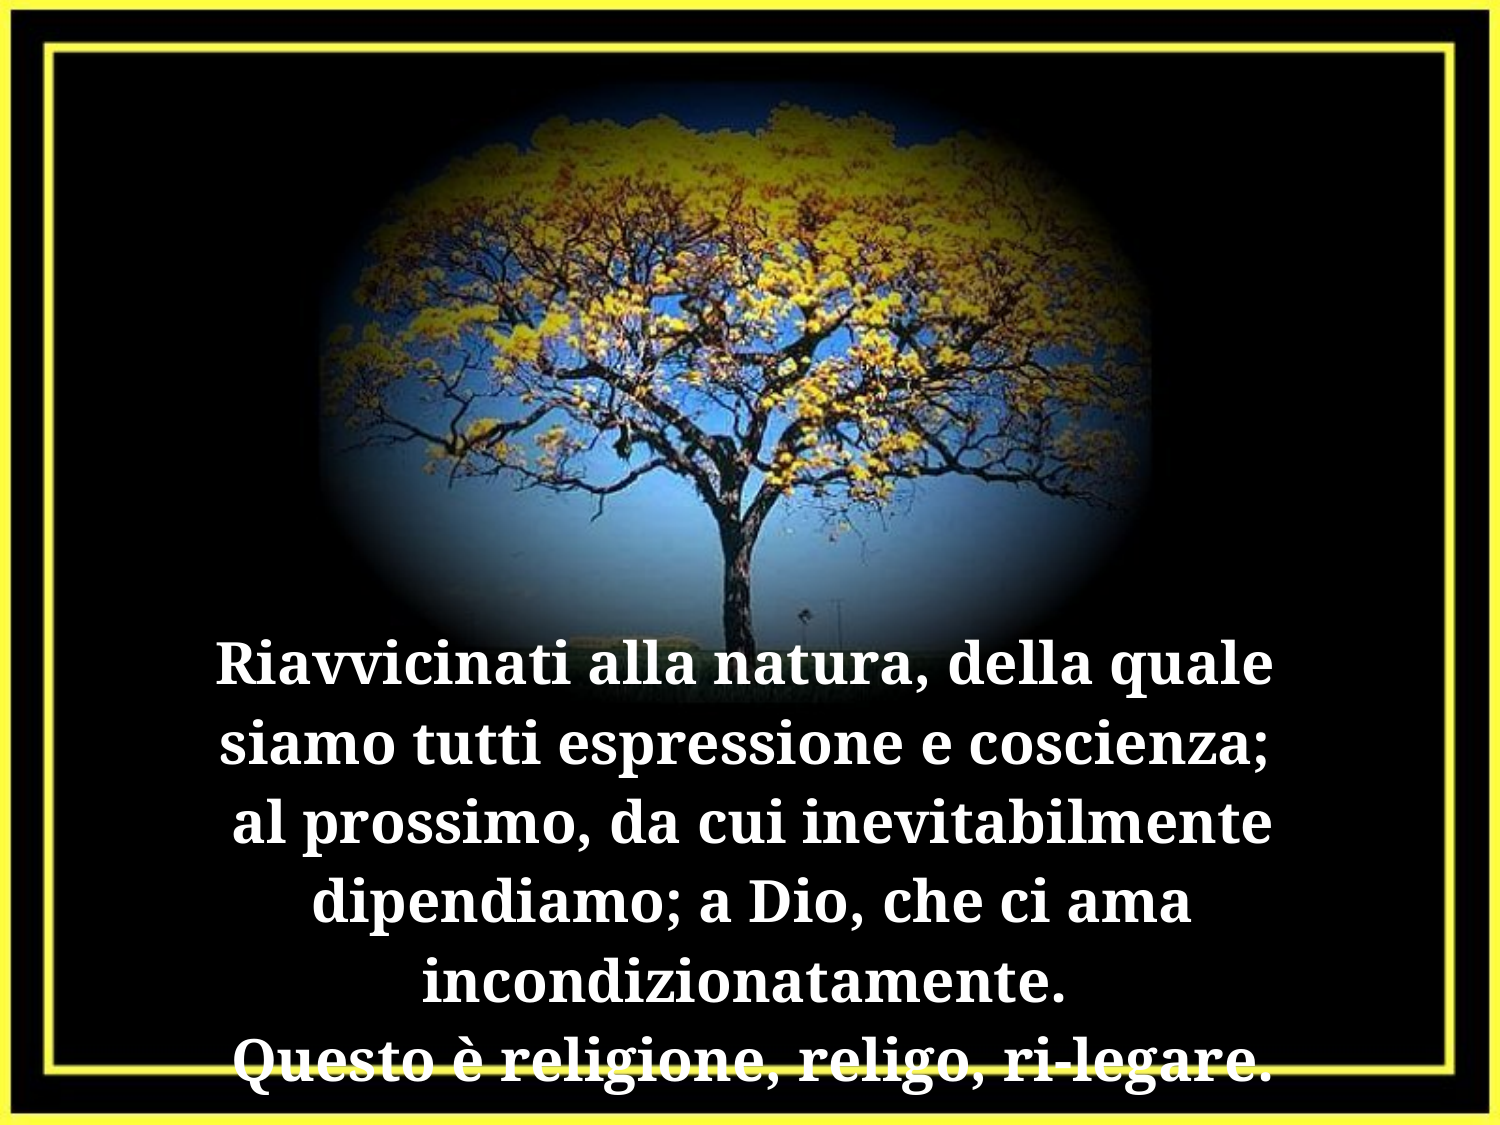

Riavvicinati alla natura, della quale
siamo tutti espressione e coscienza;
al prossimo, da cui inevitabilmente dipendiamo; a Dio, che ci ama incondizionatamente.
Questo è religione, religo, ri-legare.